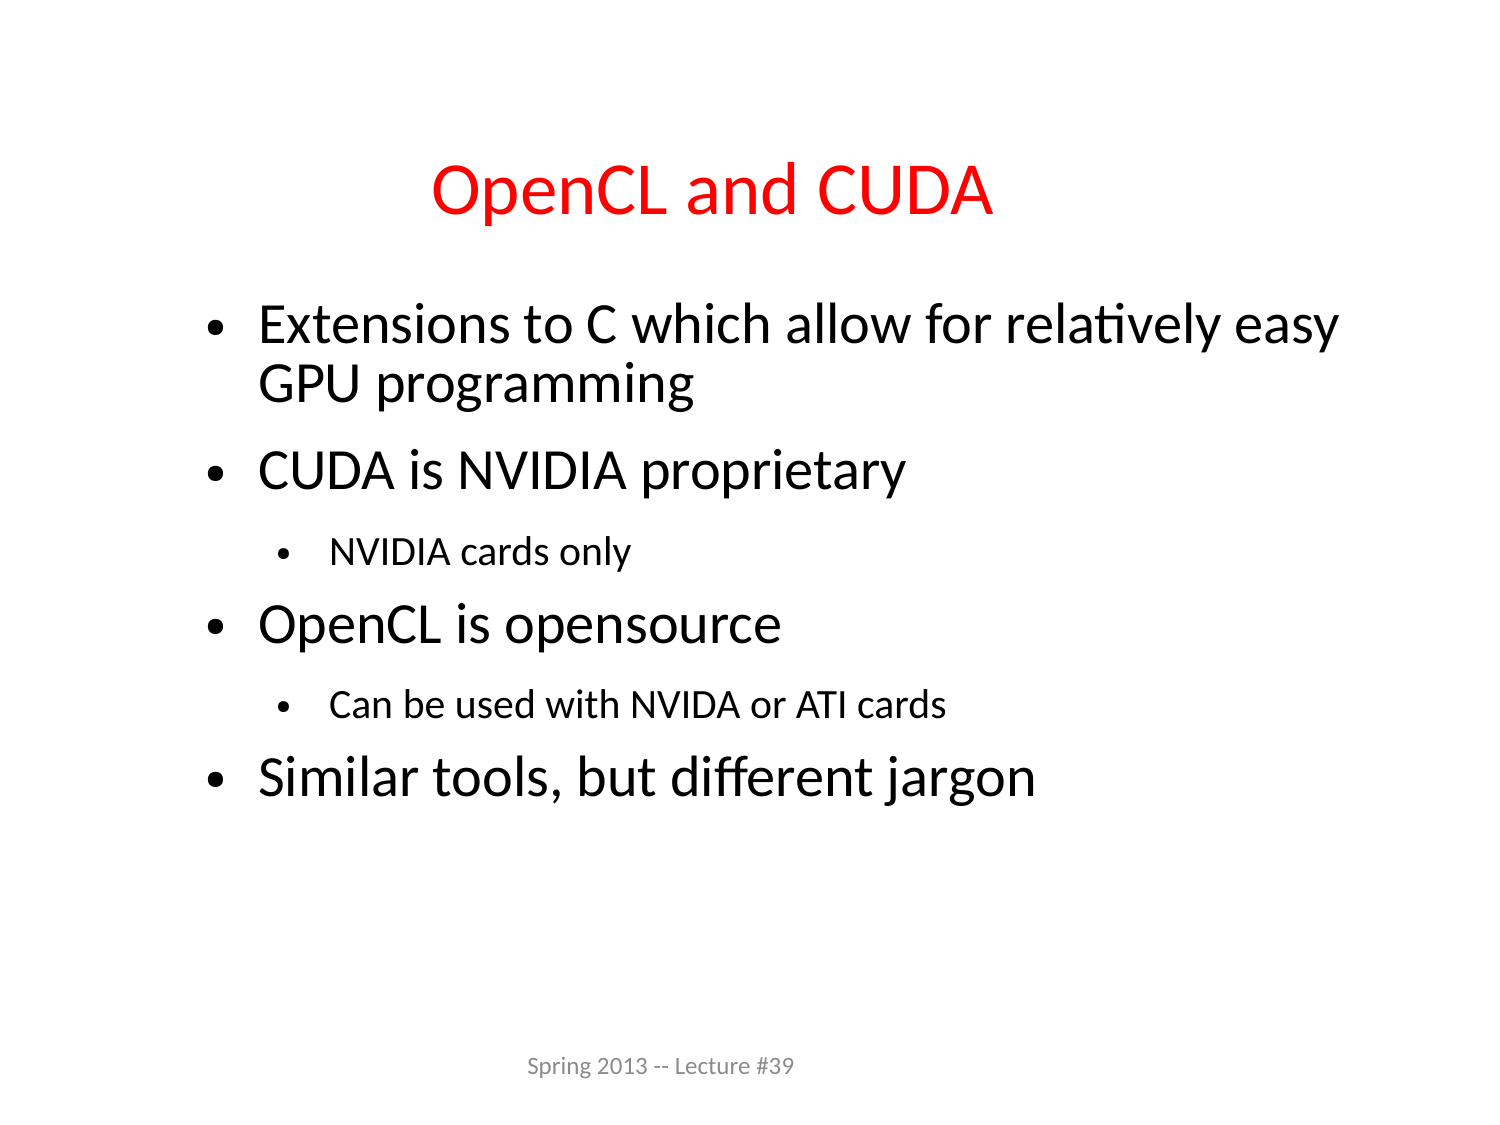

# OpenCL and CUDA
Extensions to C which allow for relatively easy GPU programming
CUDA is NVIDIA proprietary
NVIDIA cards only
OpenCL is opensource
Can be used with NVIDA or ATI cards
Similar tools, but different jargon